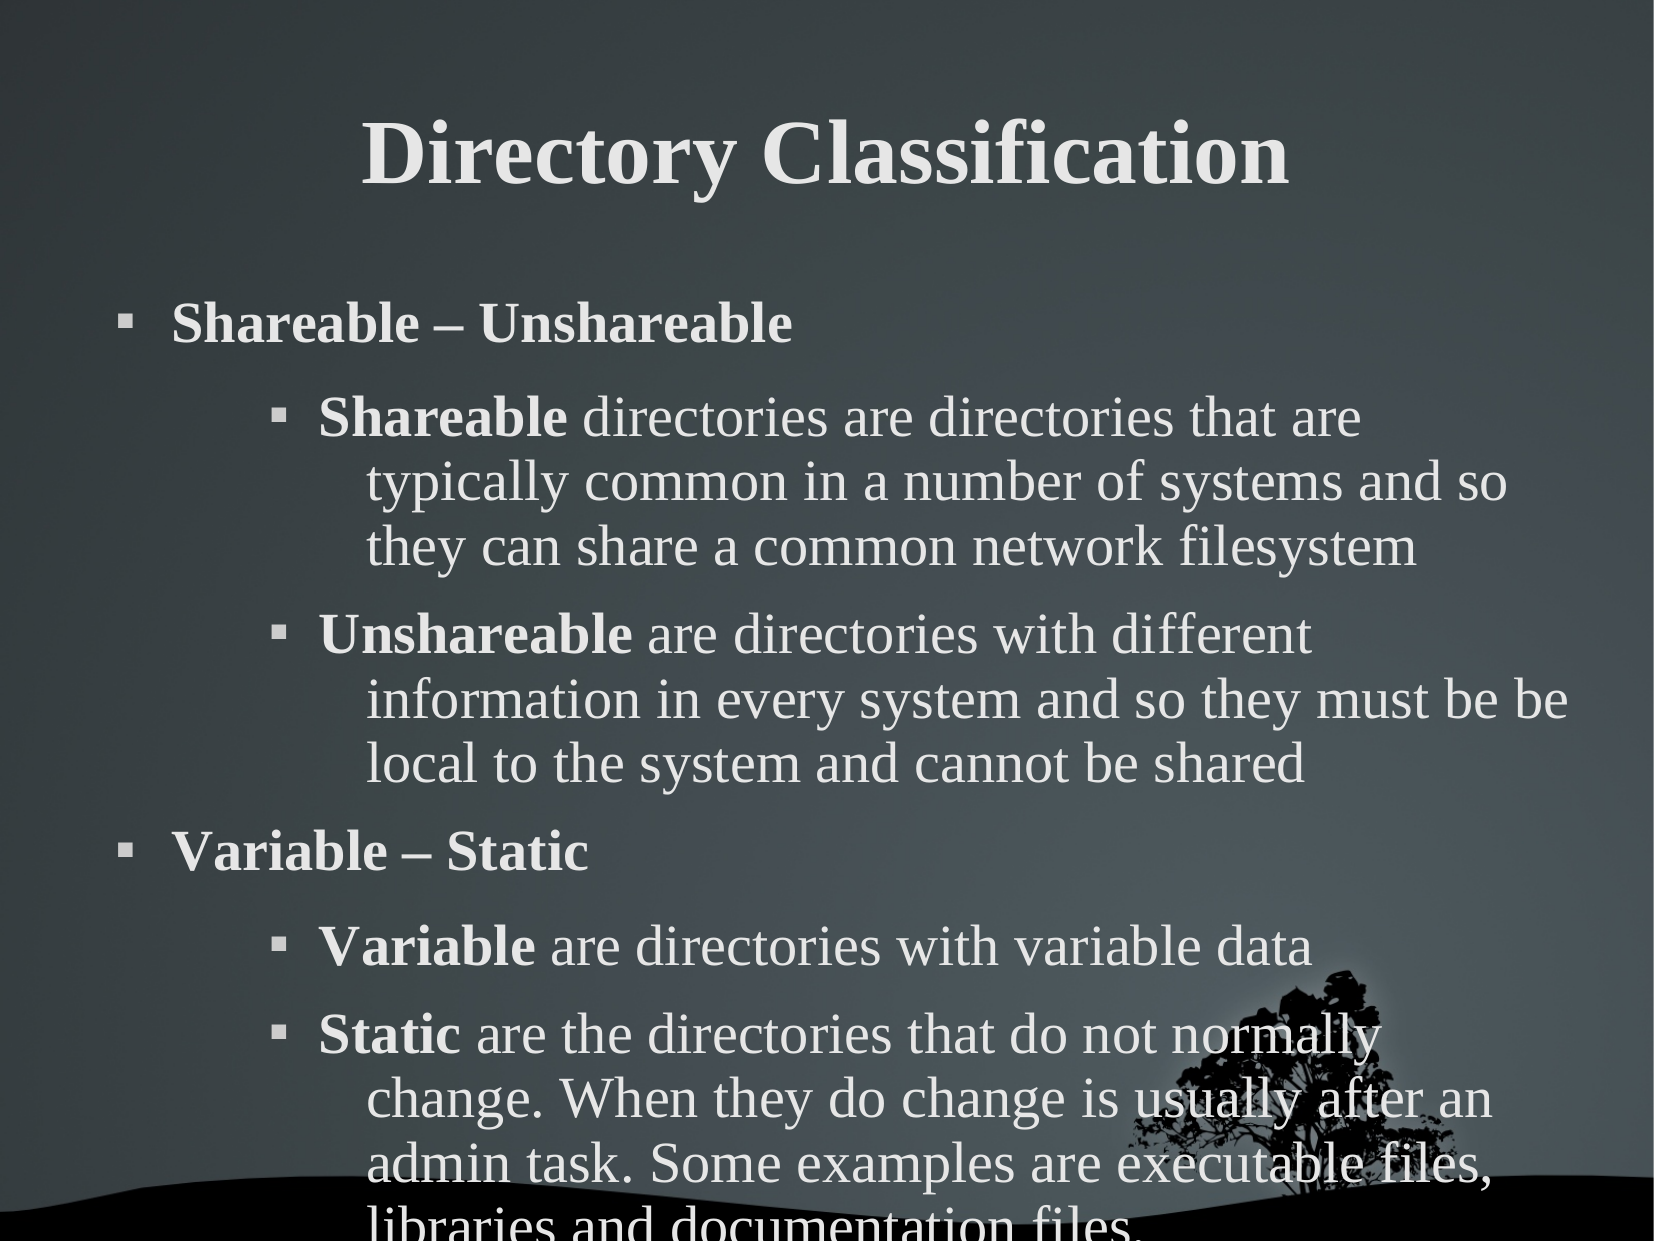

# Directory Classification
Shareable – Unshareable
Shareable directories are directories that are typically common in a number of systems and so they can share a common network filesystem
Unshareable are directories with different information in every system and so they must be be local to the system and cannot be shared
Variable – Static
Variable are directories with variable data
Static are the directories that do not normally change. When they do change is usually after an admin task. Some examples are executable files, libraries and documentation files.